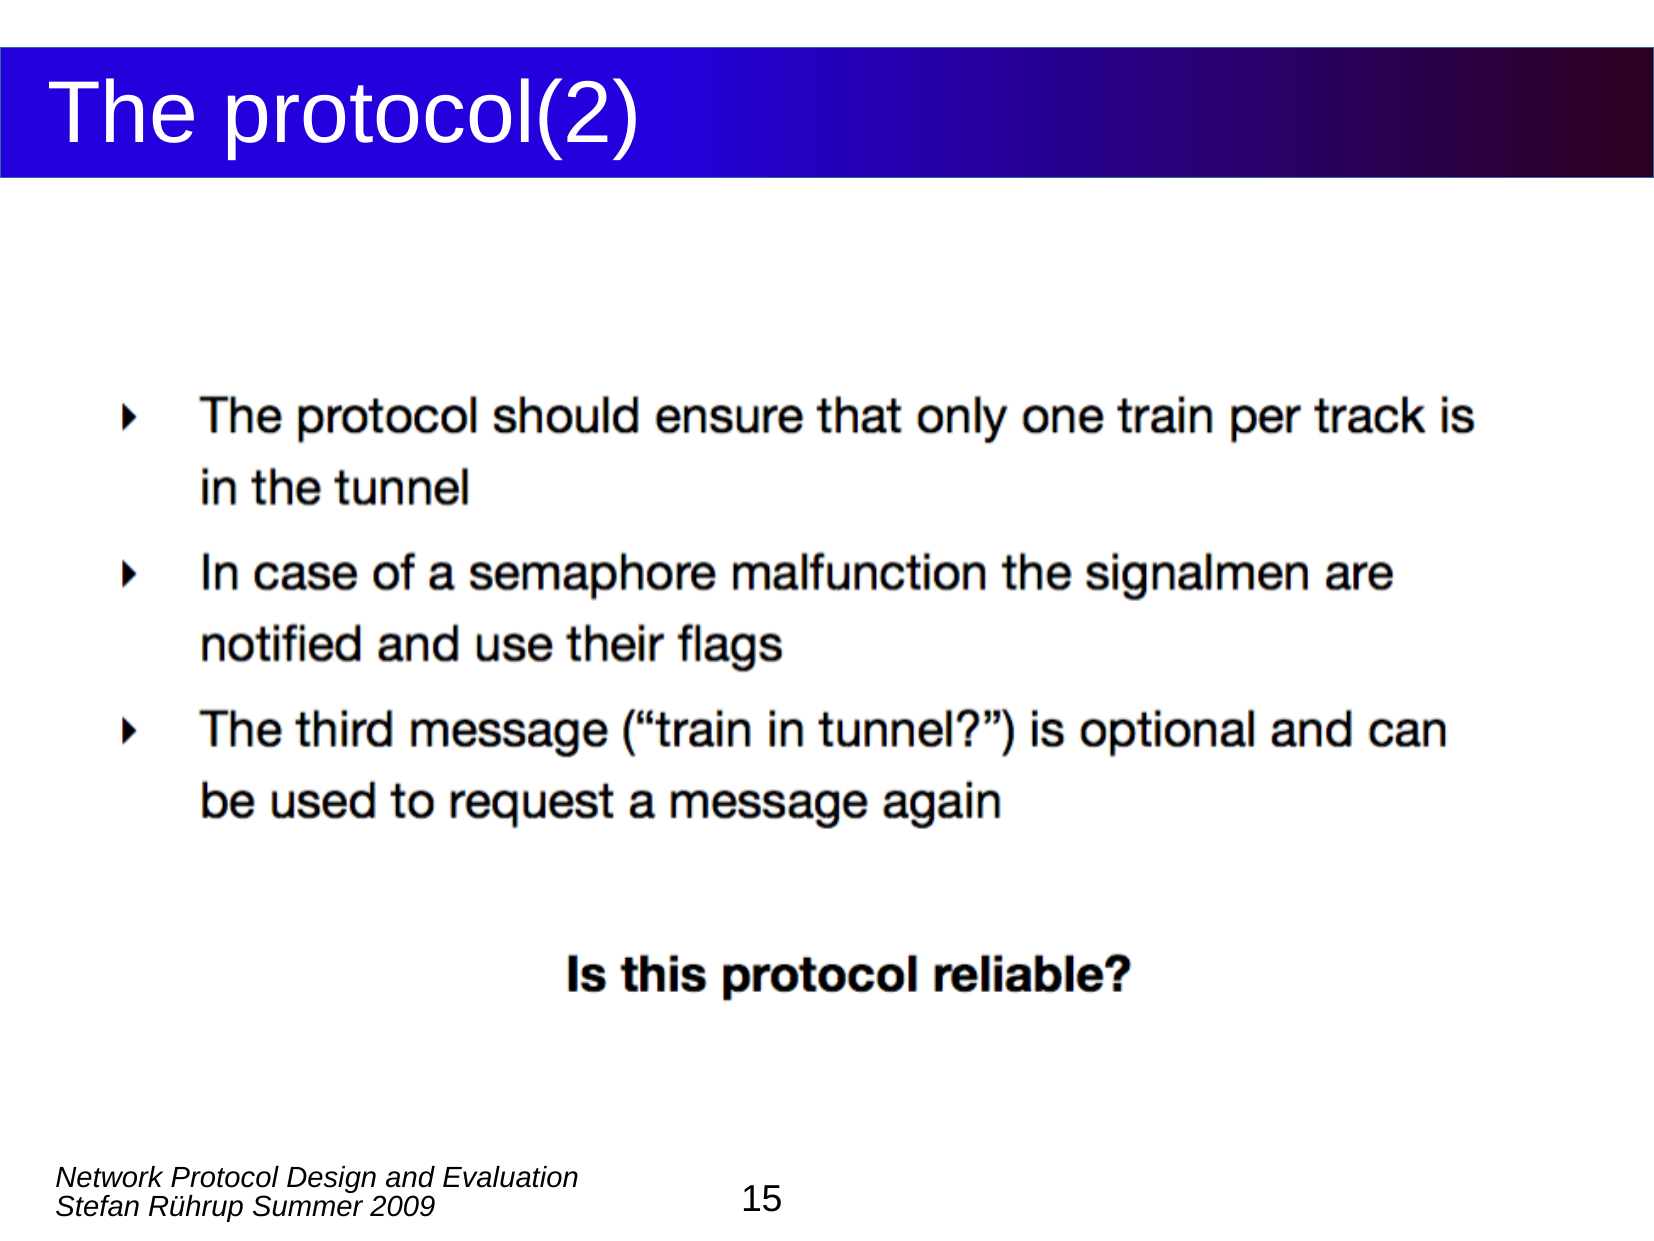

# The protocol(2)
Network Protocol Design and Evaluation
Stefan Rührup Summer 2009